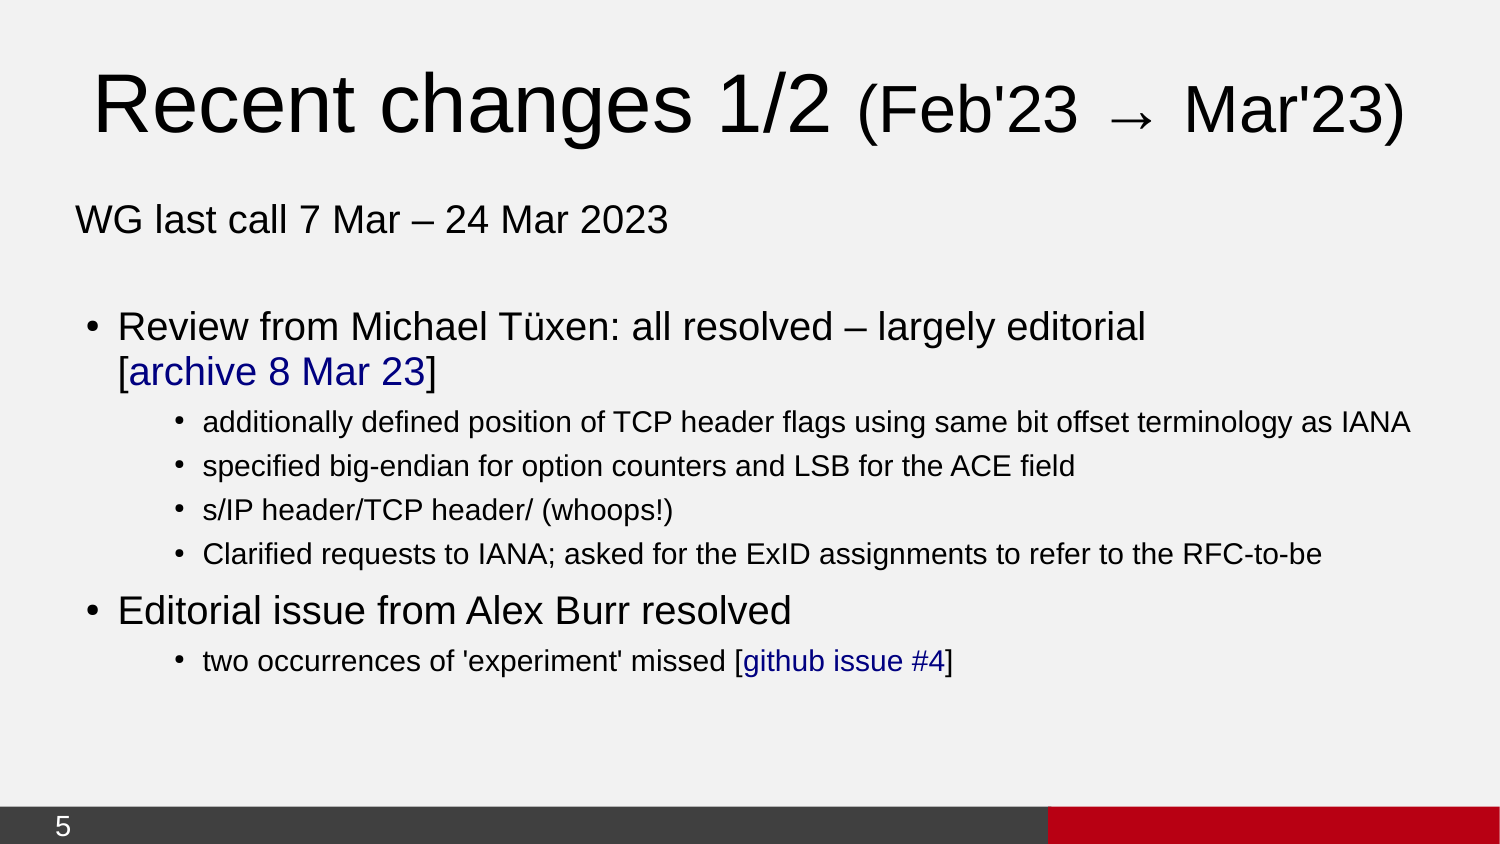

# Recent changes 1/2 (Feb'23 → Mar'23)
WG last call 7 Mar – 24 Mar 2023
Review from Michael Tüxen: all resolved – largely editorial
[archive 8 Mar 23]
additionally defined position of TCP header flags using same bit offset terminology as IANA
specified big-endian for option counters and LSB for the ACE field
s/IP header/TCP header/ (whoops!)
Clarified requests to IANA; asked for the ExID assignments to refer to the RFC-to-be
Editorial issue from Alex Burr resolved
two occurrences of 'experiment' missed [github issue #4]
5